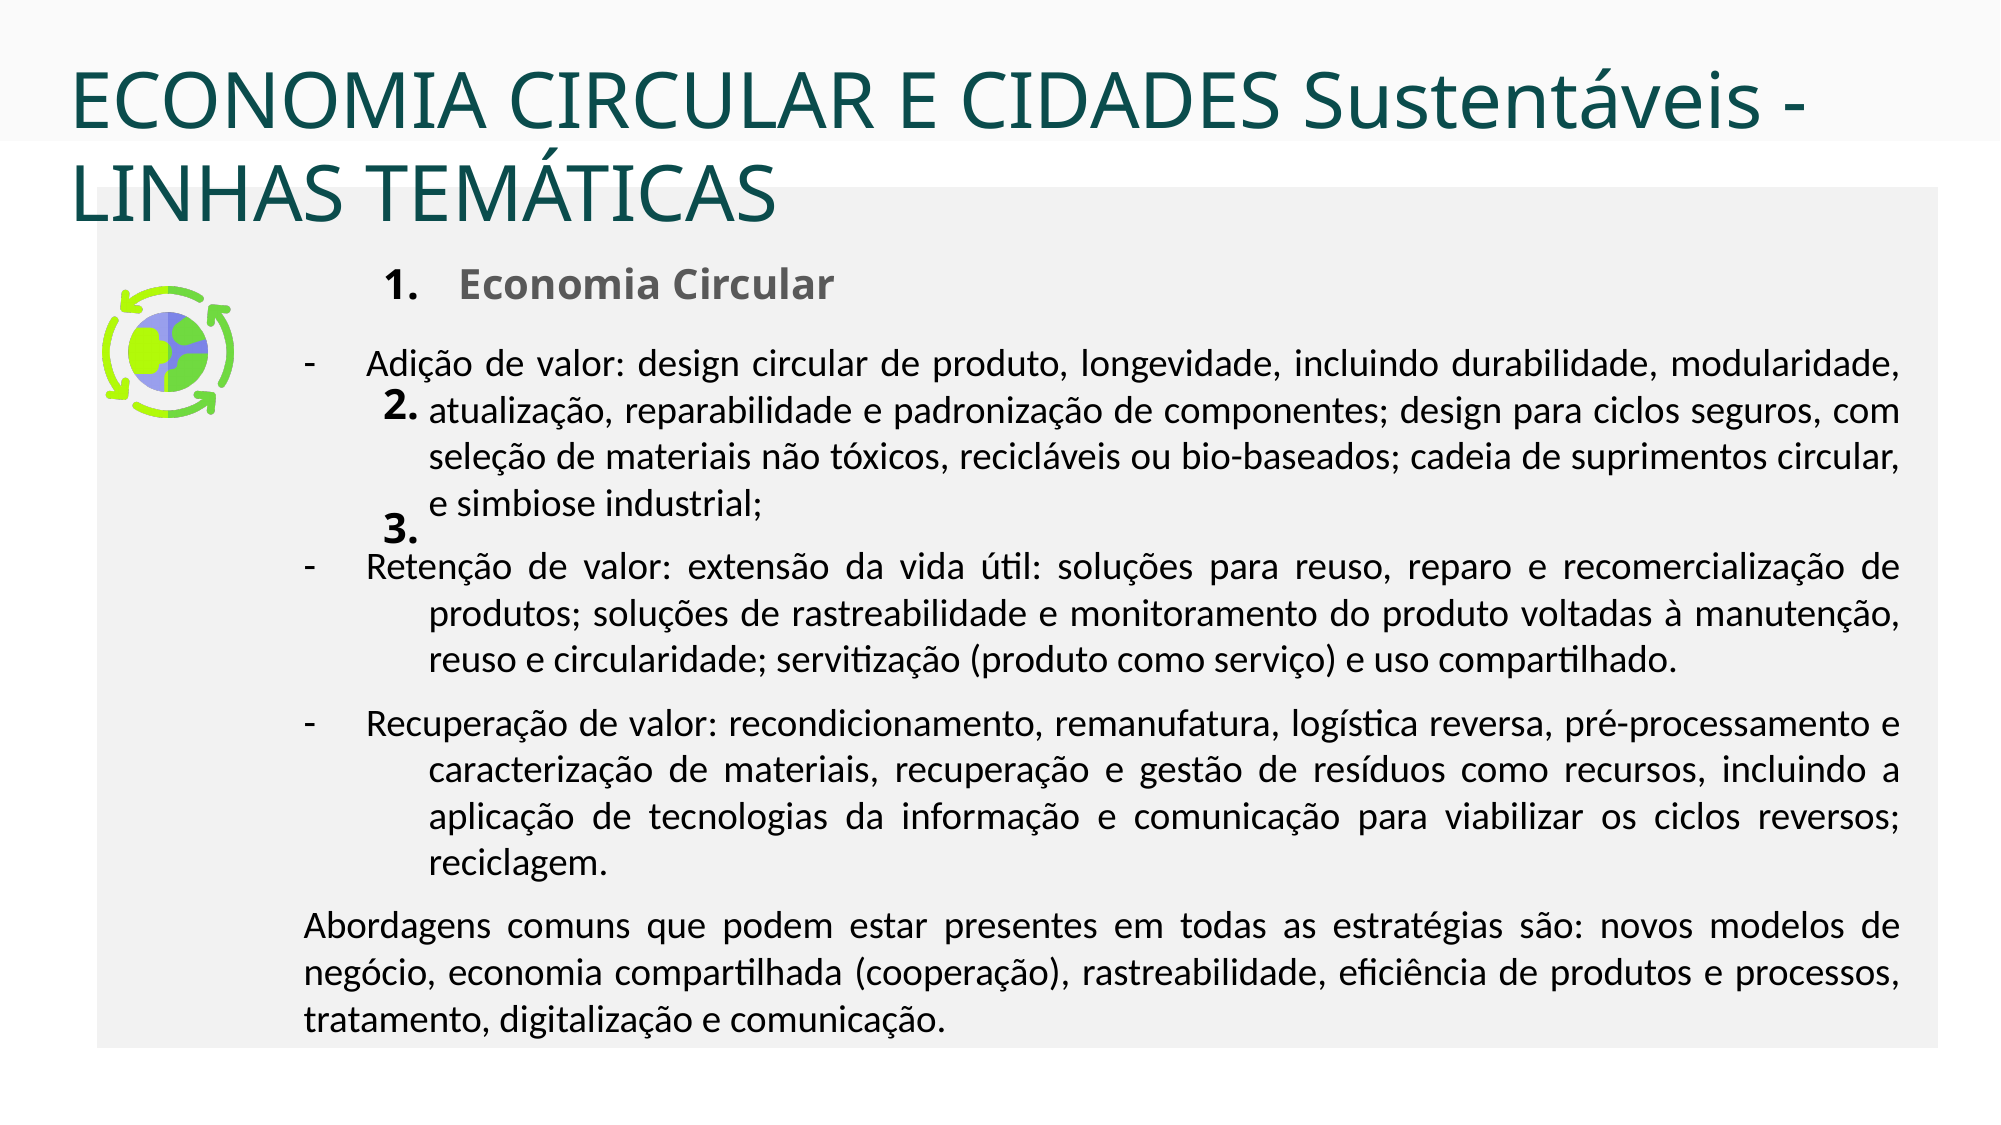

ECONOMIA CIRCULAR E CIDADES Sustentáveis - LINHAS TEMÁTICAS
Economia Circular
Adição de valor: design circular de produto, longevidade, incluindo durabilidade, modularidade, atualização, reparabilidade e padronização de componentes; design para ciclos seguros, com seleção de materiais não tóxicos, recicláveis ou bio-baseados; cadeia de suprimentos circular, e simbiose industrial;
Retenção de valor: extensão da vida útil: soluções para reuso, reparo e recomercialização de produtos; soluções de rastreabilidade e monitoramento do produto voltadas à manutenção, reuso e circularidade; servitização (produto como serviço) e uso compartilhado.
Recuperação de valor: recondicionamento, remanufatura, logística reversa, pré-processamento e caracterização de materiais, recuperação e gestão de resíduos como recursos, incluindo a aplicação de tecnologias da informação e comunicação para viabilizar os ciclos reversos; reciclagem.
Abordagens comuns que podem estar presentes em todas as estratégias são: novos modelos de negócio, economia compartilhada (cooperação), rastreabilidade, eficiência de produtos e processos, tratamento, digitalização e comunicação.